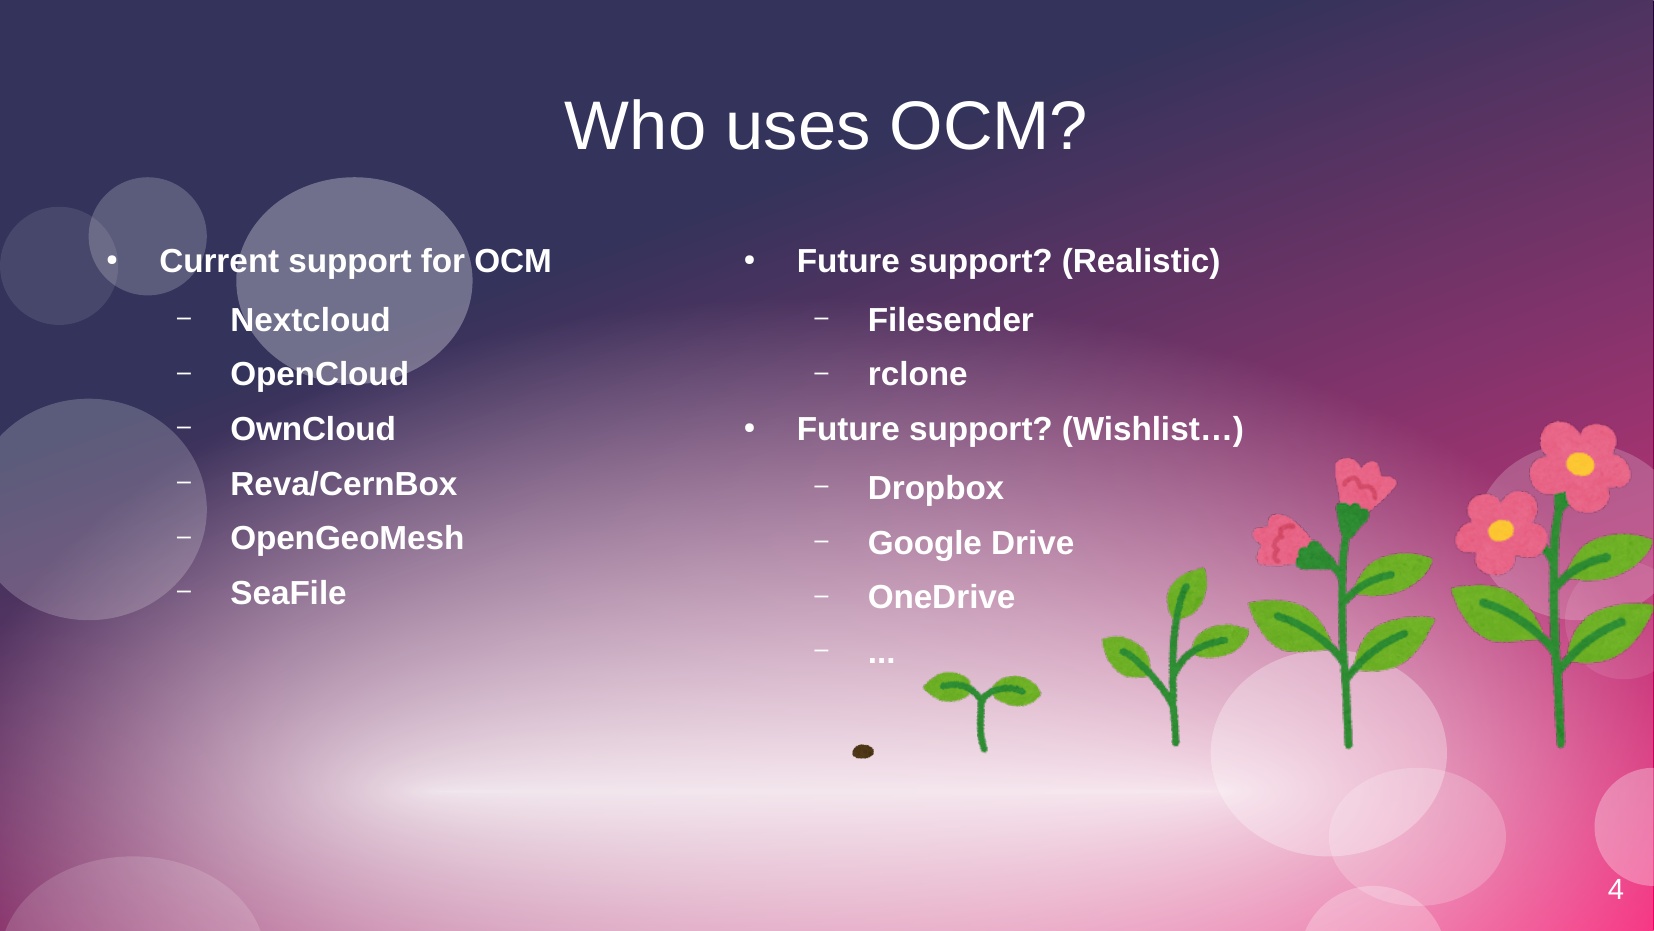

# Who uses OCM?
Current support for OCM
Nextcloud
OpenCloud
OwnCloud
Reva/CernBox
OpenGeoMesh
SeaFile
Future support? (Realistic)
Filesender
rclone
Future support? (Wishlist…)
Dropbox
Google Drive
OneDrive
...